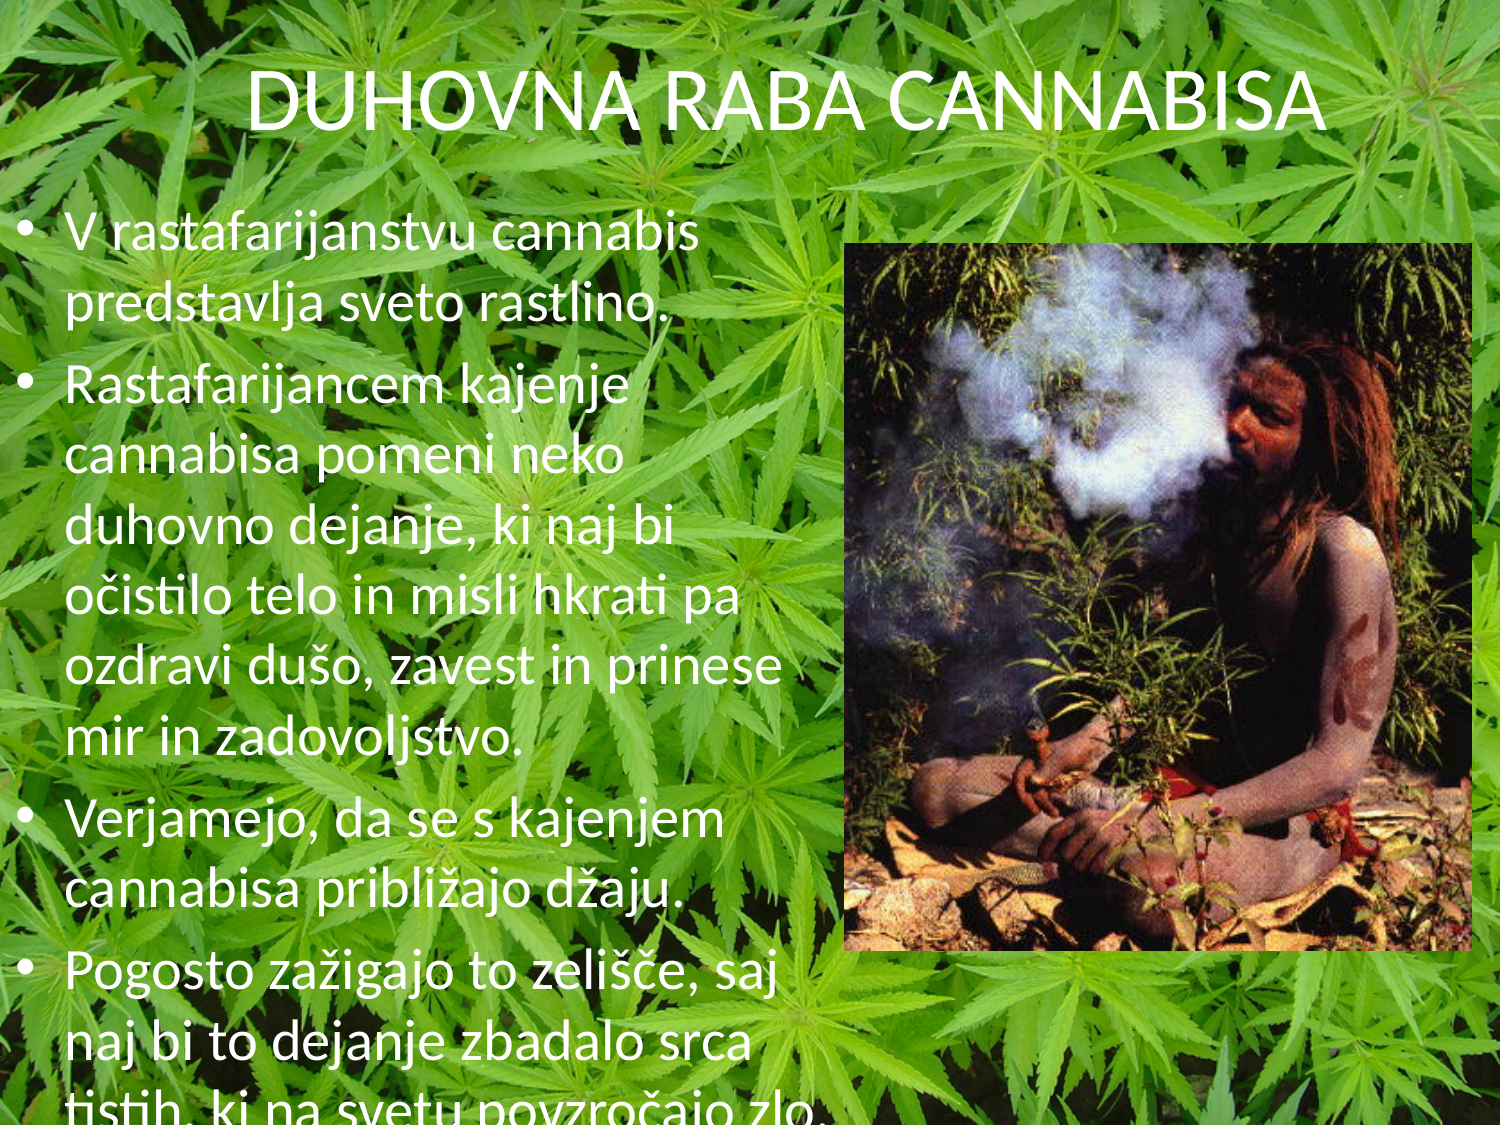

# DUHOVNA RABA CANNABISA
V rastafarijanstvu cannabis predstavlja sveto rastlino.
Rastafarijancem kajenje cannabisa pomeni neko duhovno dejanje, ki naj bi očistilo telo in misli hkrati pa ozdravi dušo, zavest in prinese mir in zadovoljstvo.
Verjamejo, da se s kajenjem cannabisa približajo džaju.
Pogosto zažigajo to zelišče, saj naj bi to dejanje zbadalo srca tistih, ki na svetu povzročajo zlo.